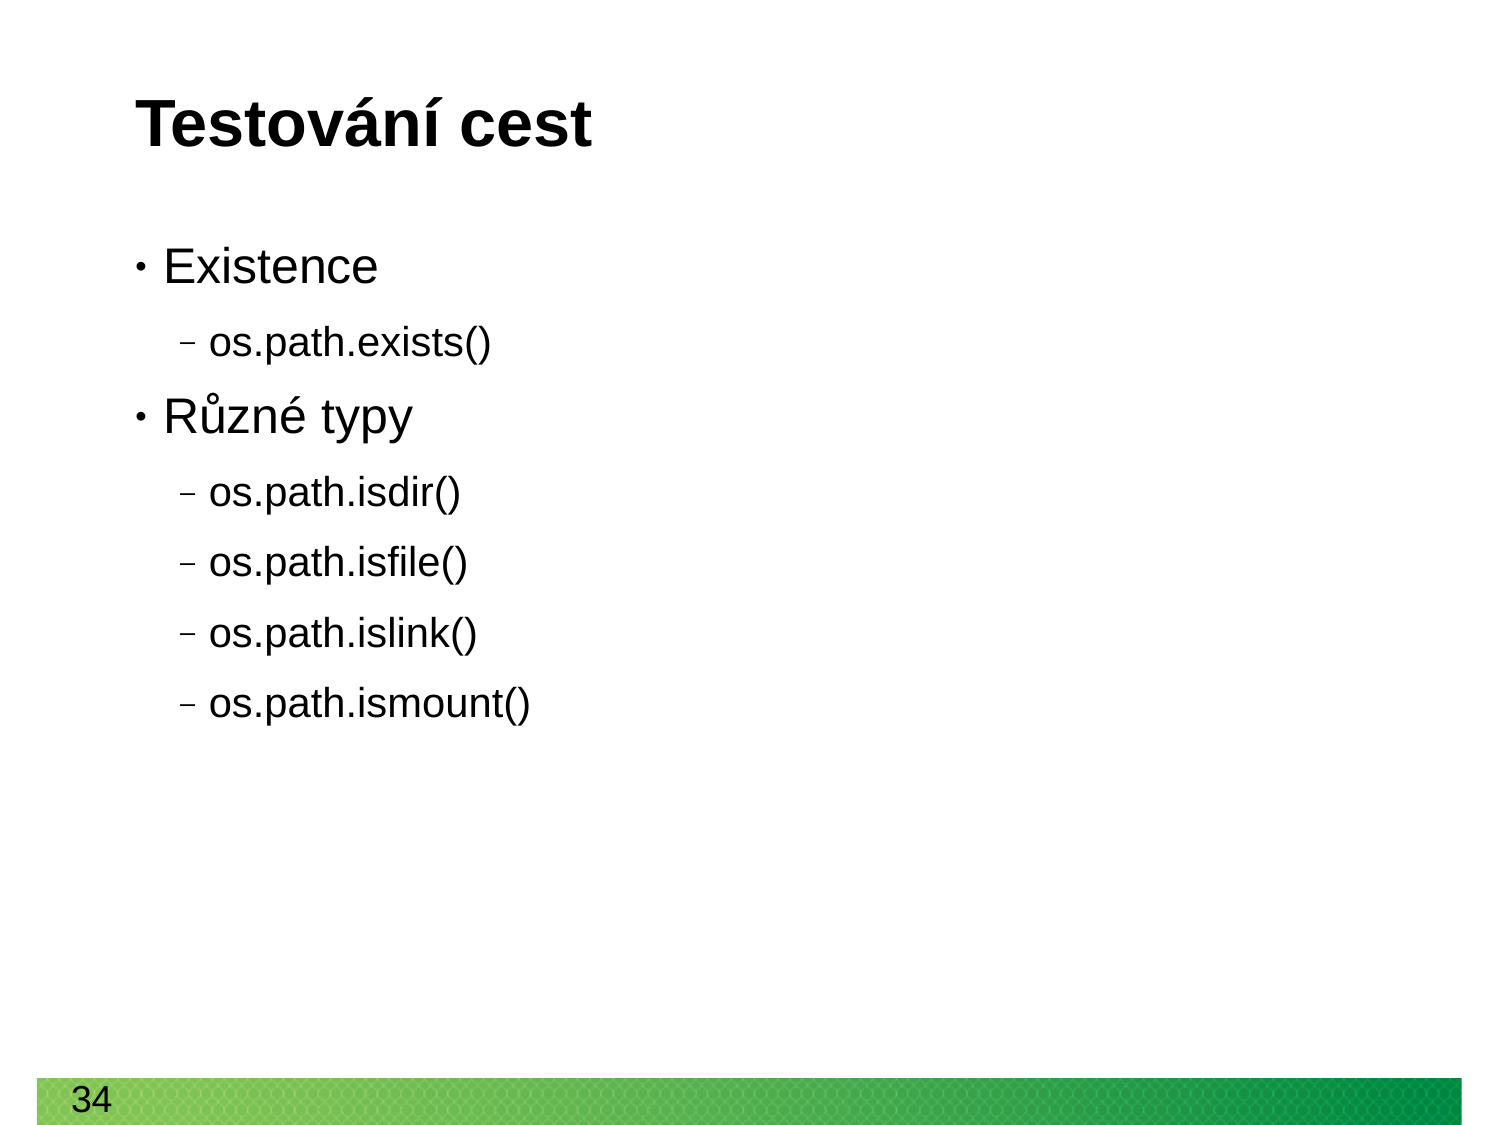

# Testování cest
Existence
os.path.exists()
Různé typy
os.path.isdir()
os.path.isfile()
os.path.islink()
os.path.ismount()